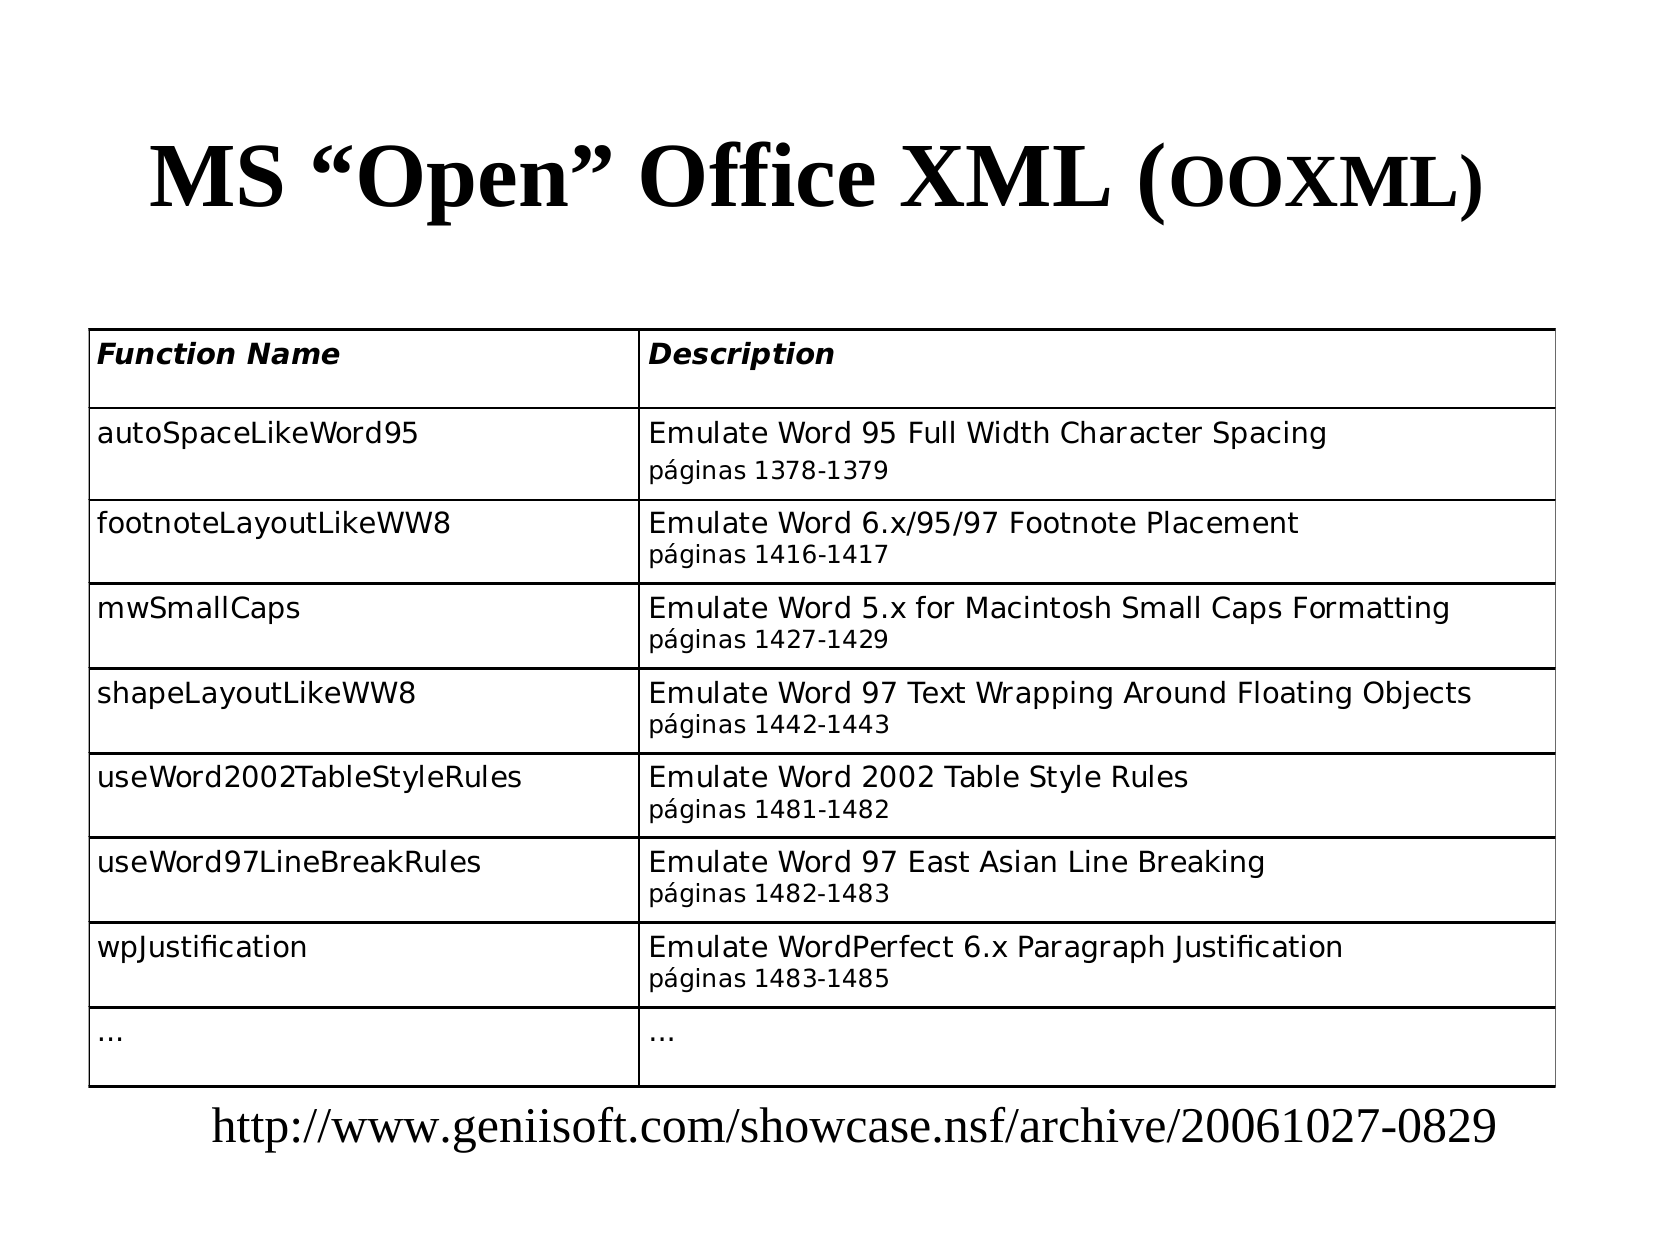

# MS “Open” Office XML (OOXML)
http://www.geniisoft.com/showcase.nsf/archive/20061027-0829